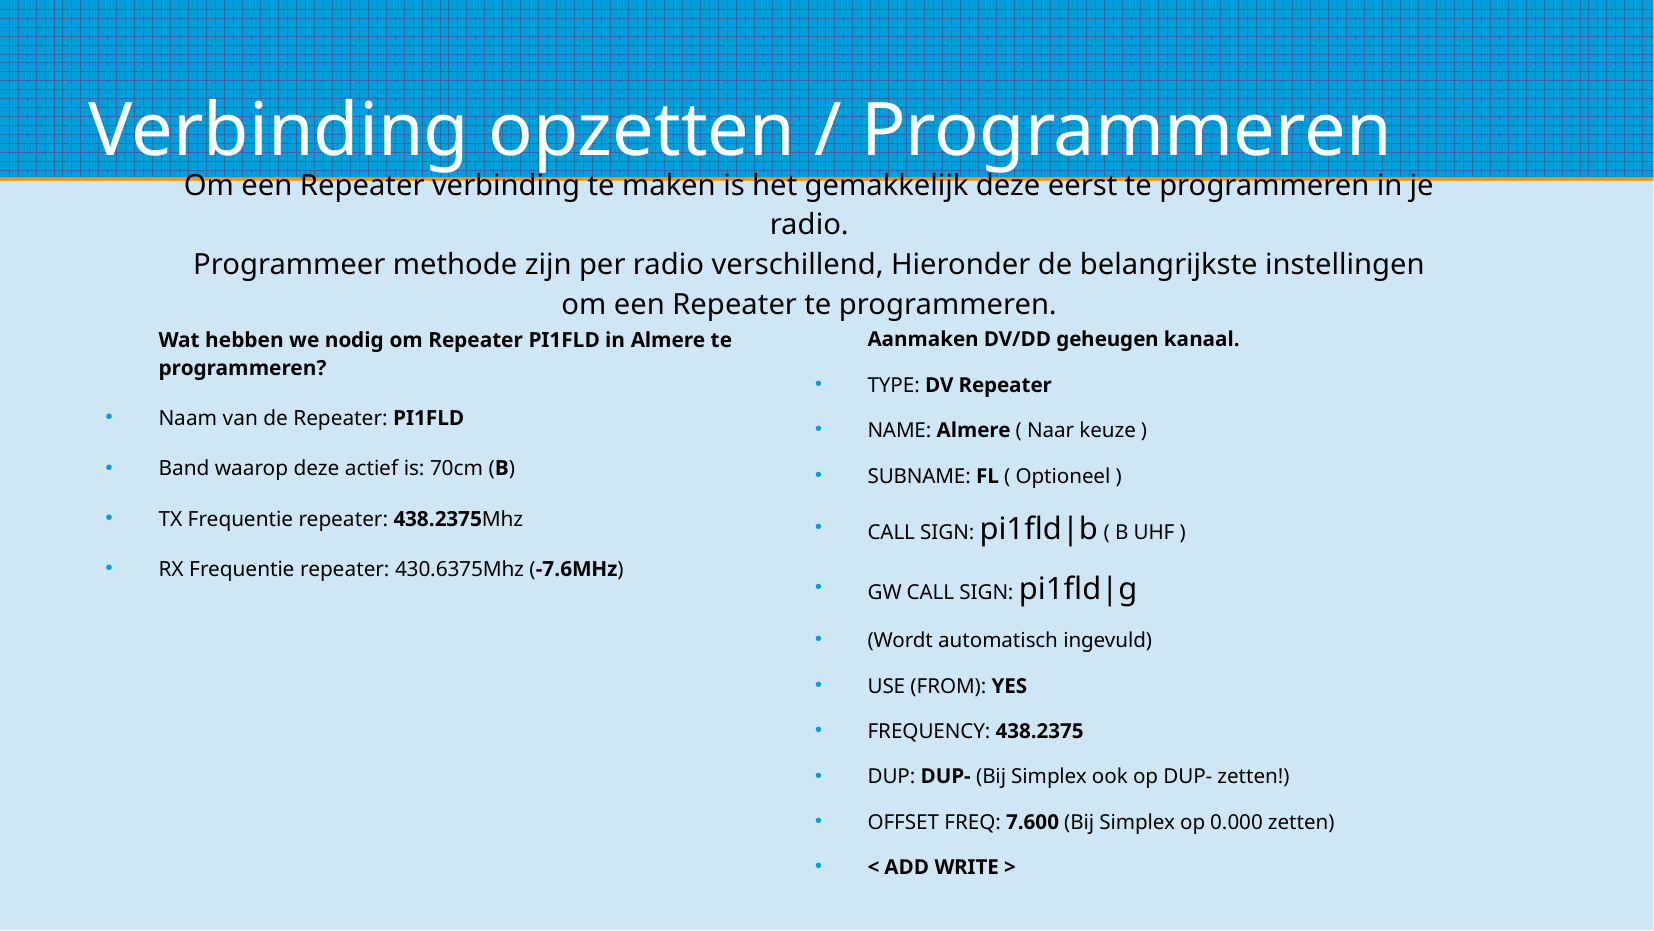

# Verbinding opzetten / Programmeren
Om een Repeater verbinding te maken is het gemakkelijk deze eerst te programmeren in je radio.
Programmeer methode zijn per radio verschillend, Hieronder de belangrijkste instellingen om een Repeater te programmeren.
Wat hebben we nodig om Repeater PI1FLD in Almere te programmeren?
Naam van de Repeater: PI1FLD
Band waarop deze actief is: 70cm (B)
TX Frequentie repeater: 438.2375Mhz
RX Frequentie repeater: 430.6375Mhz (-7.6MHz)
Aanmaken DV/DD geheugen kanaal.
TYPE: DV Repeater
NAME: Almere ( Naar keuze )
SUBNAME: FL ( Optioneel )
CALL SIGN: pi1fld|b ( B UHF )
GW CALL SIGN: pi1fld|g
(Wordt automatisch ingevuld)
USE (FROM): YES
FREQUENCY: 438.2375
DUP: DUP- (Bij Simplex ook op DUP- zetten!)
OFFSET FREQ: 7.600 (Bij Simplex op 0.000 zetten)
< ADD WRITE >